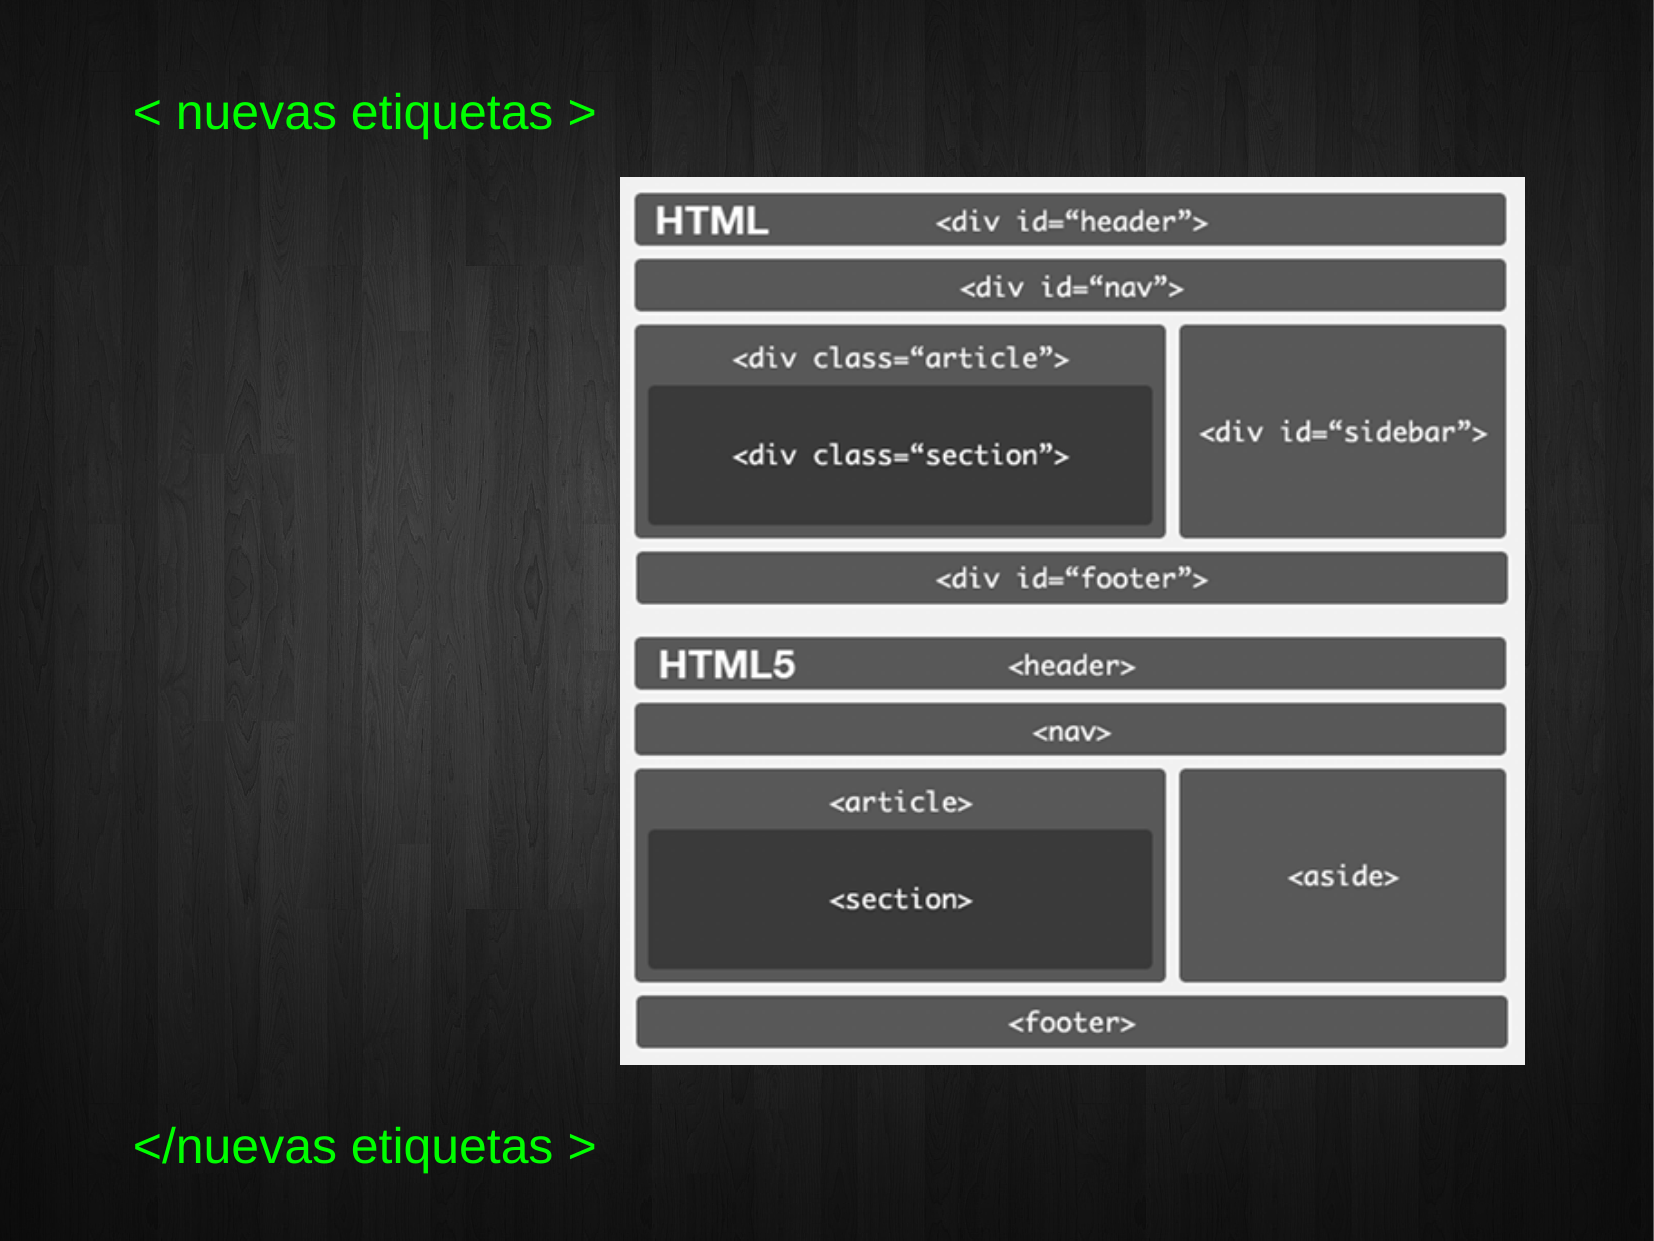

< nuevas etiquetas >
</nuevas etiquetas >